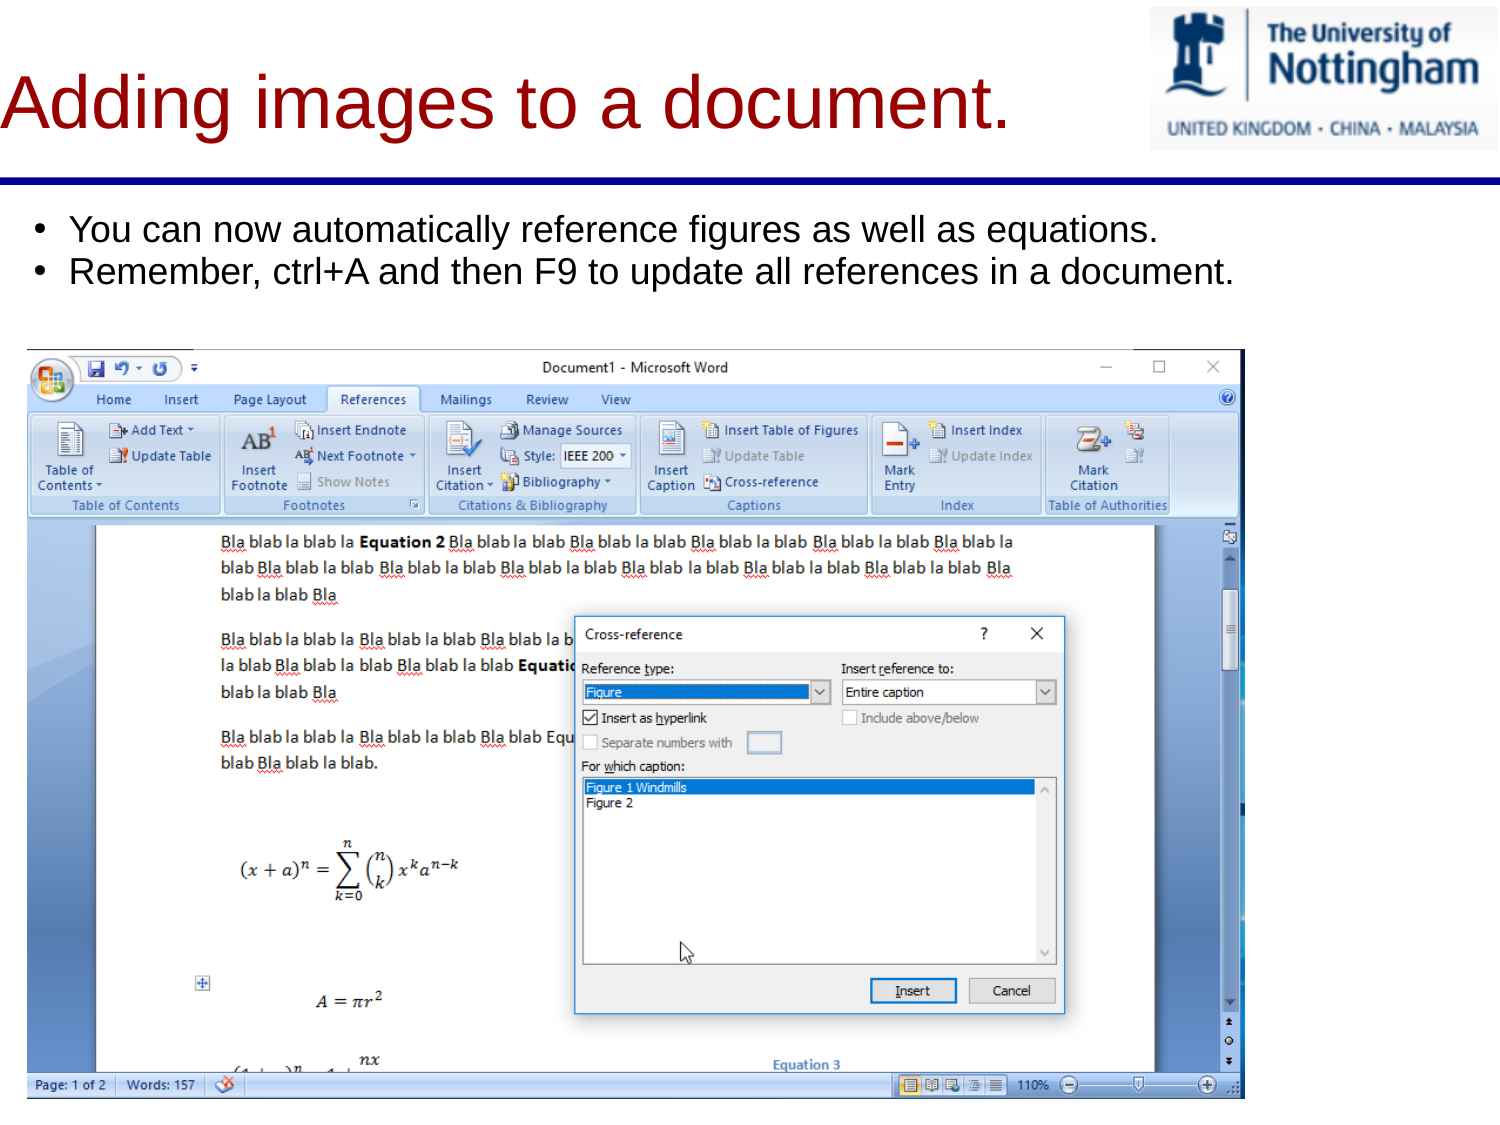

# Adding images to a document.
You can now automatically reference figures as well as equations.
Remember, ctrl+A and then F9 to update all references in a document.